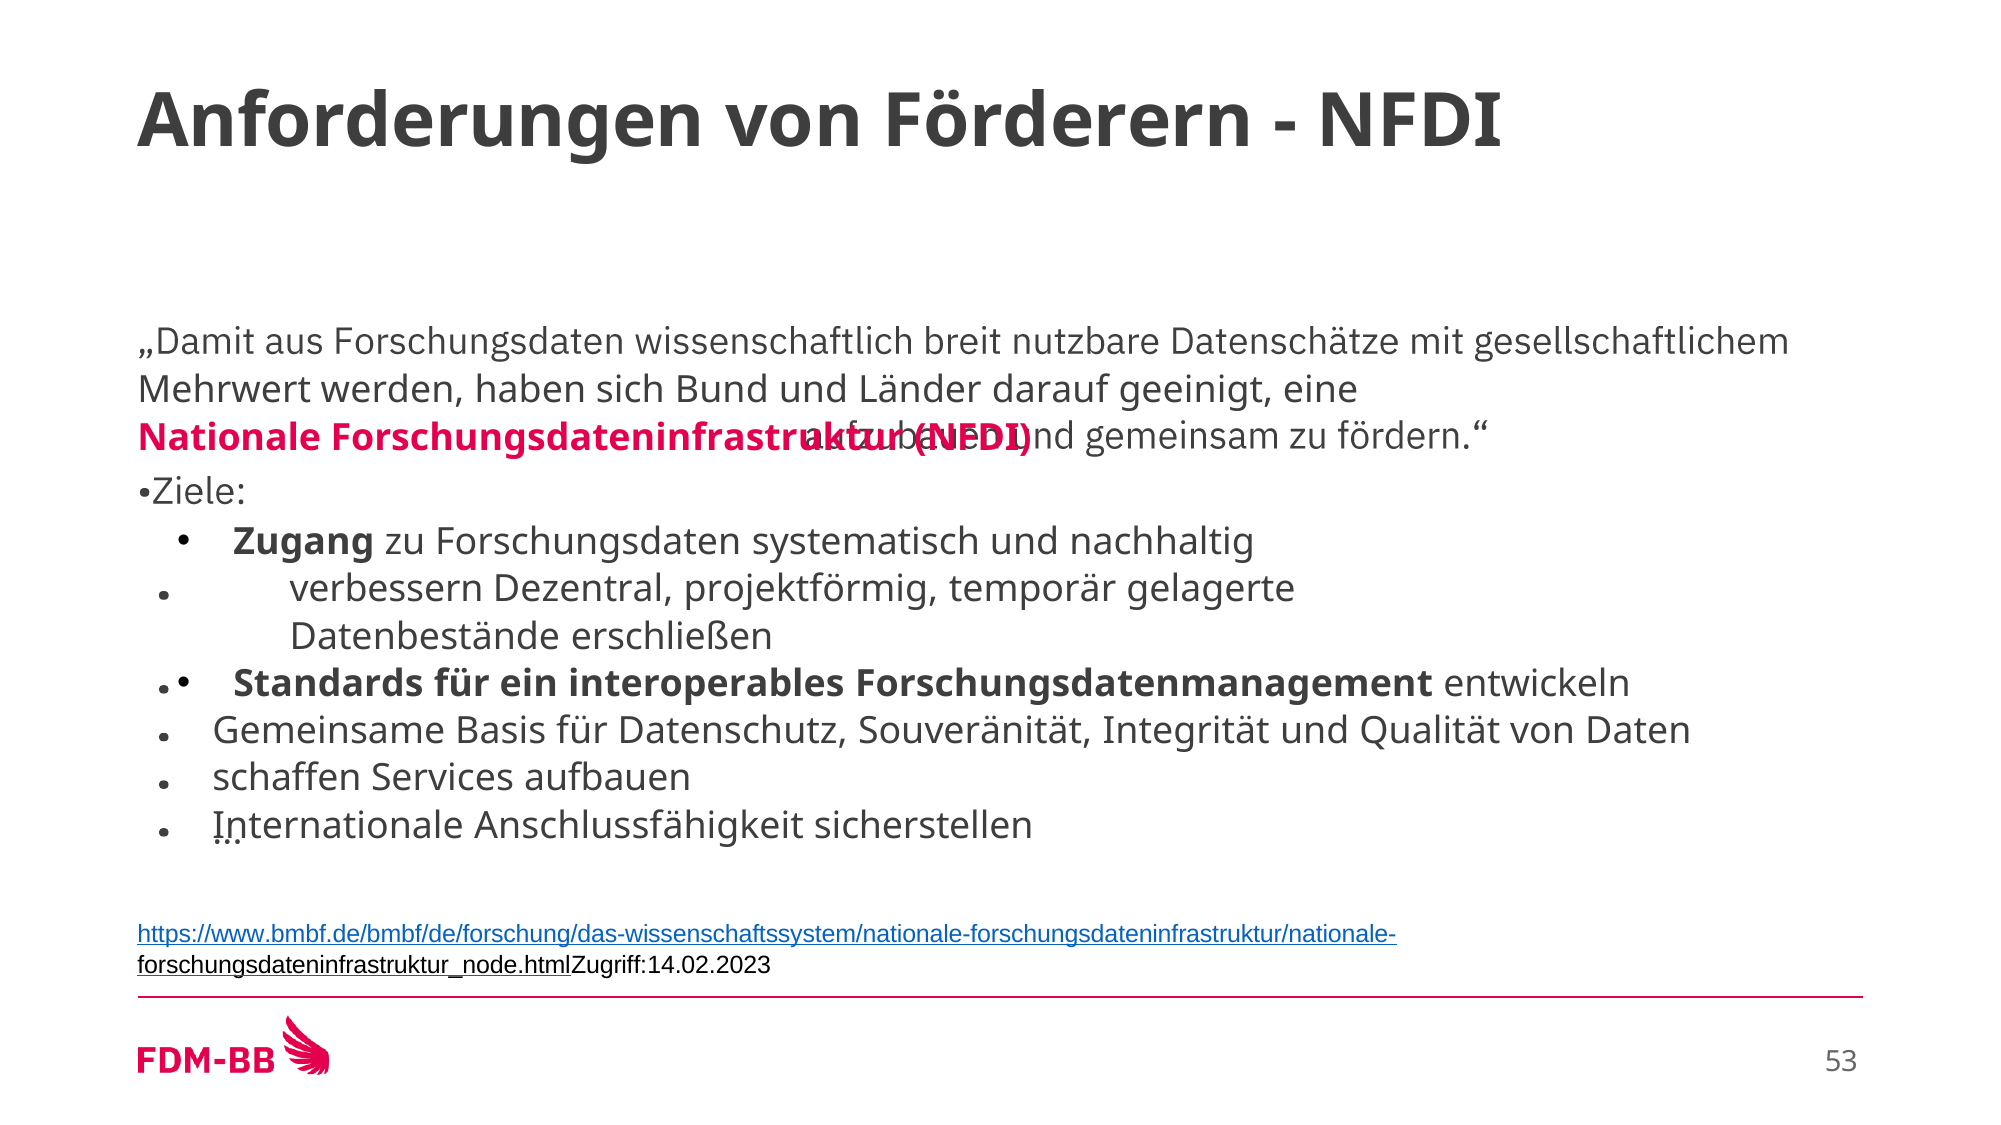

# Anforderungen von Förderern - NFDI
Mehrwert werden, haben sich Bund und Länder darauf geeinigt, eine Nationale Forschungsdateninfrastruktur (NFDI)
Zugang zu Forschungsdaten systematisch und nachhaltig verbessern Dezentral, projektförmig, temporär gelagerte Datenbestände erschließen
Standards für ein interoperables Forschungsdatenmanagement entwickeln
Gemeinsame Basis für Datenschutz, Souveränität, Integrität und Qualität von Daten schaffen Services aufbauen
Internationale Anschlussfähigkeit sicherstellen
https://www.bmbf.de/bmbf/de/forschung/das-wissenschaftssystem/nationale-forschungsdateninfrastruktur/nationale-forschungsdateninfrastruktur_node.htmlZugriff:14.02.2023
53